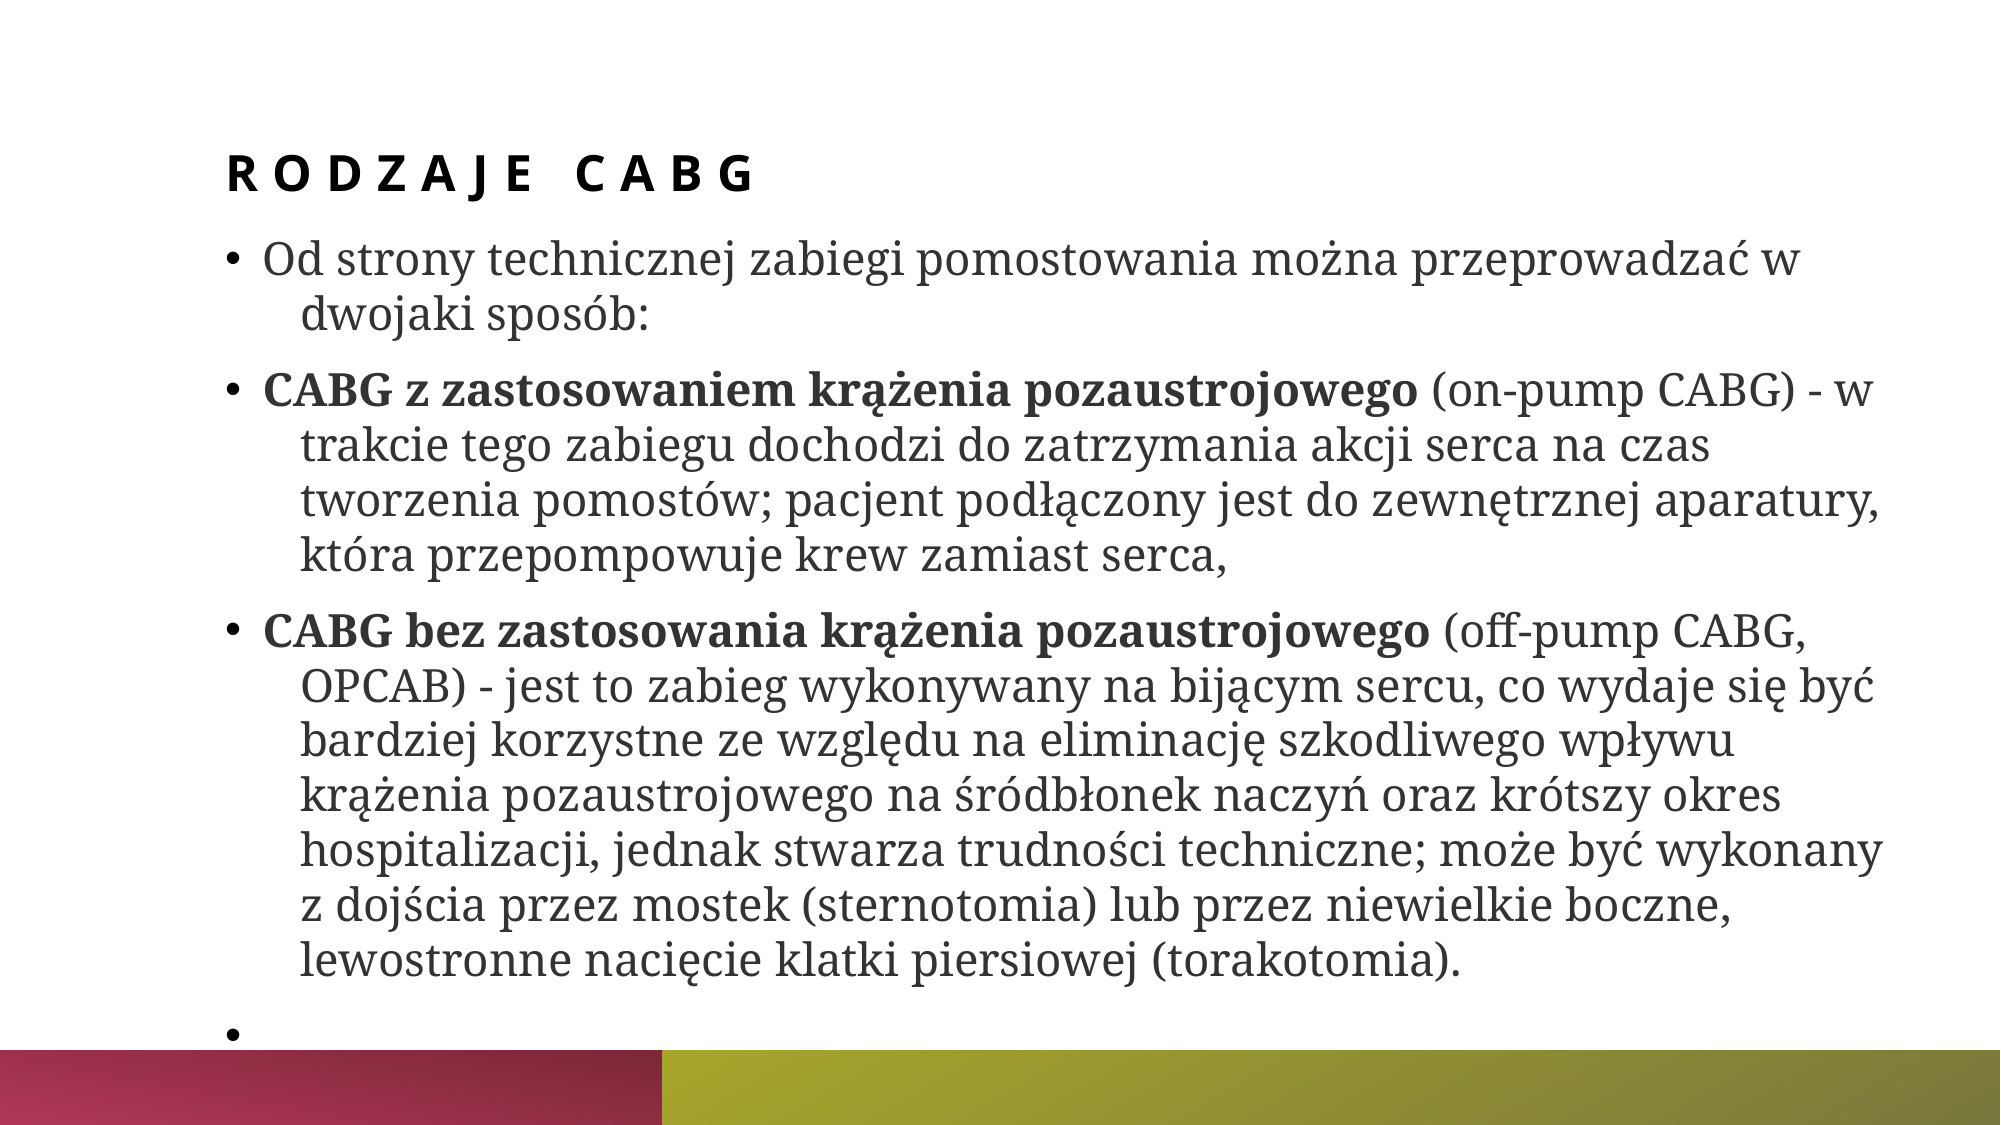

# Rodzaje cabg
Od strony technicznej zabiegi pomostowania można przeprowadzać w dwojaki sposób:
CABG z zastosowaniem krążenia pozaustrojowego (on-pump CABG) - w trakcie tego zabiegu dochodzi do zatrzymania akcji serca na czas tworzenia pomostów; pacjent podłączony jest do zewnętrznej aparatury, która przepompowuje krew zamiast serca,
CABG bez zastosowania krążenia pozaustrojowego (off-pump CABG, OPCAB) - jest to zabieg wykonywany na bijącym sercu, co wydaje się być bardziej korzystne ze względu na eliminację szkodliwego wpływu krążenia pozaustrojowego na śródbłonek naczyń oraz krótszy okres hospitalizacji, jednak stwarza trudności techniczne; może być wykonany z dojścia przez mostek (sternotomia) lub przez niewielkie boczne, lewostronne nacięcie klatki piersiowej (torakotomia).